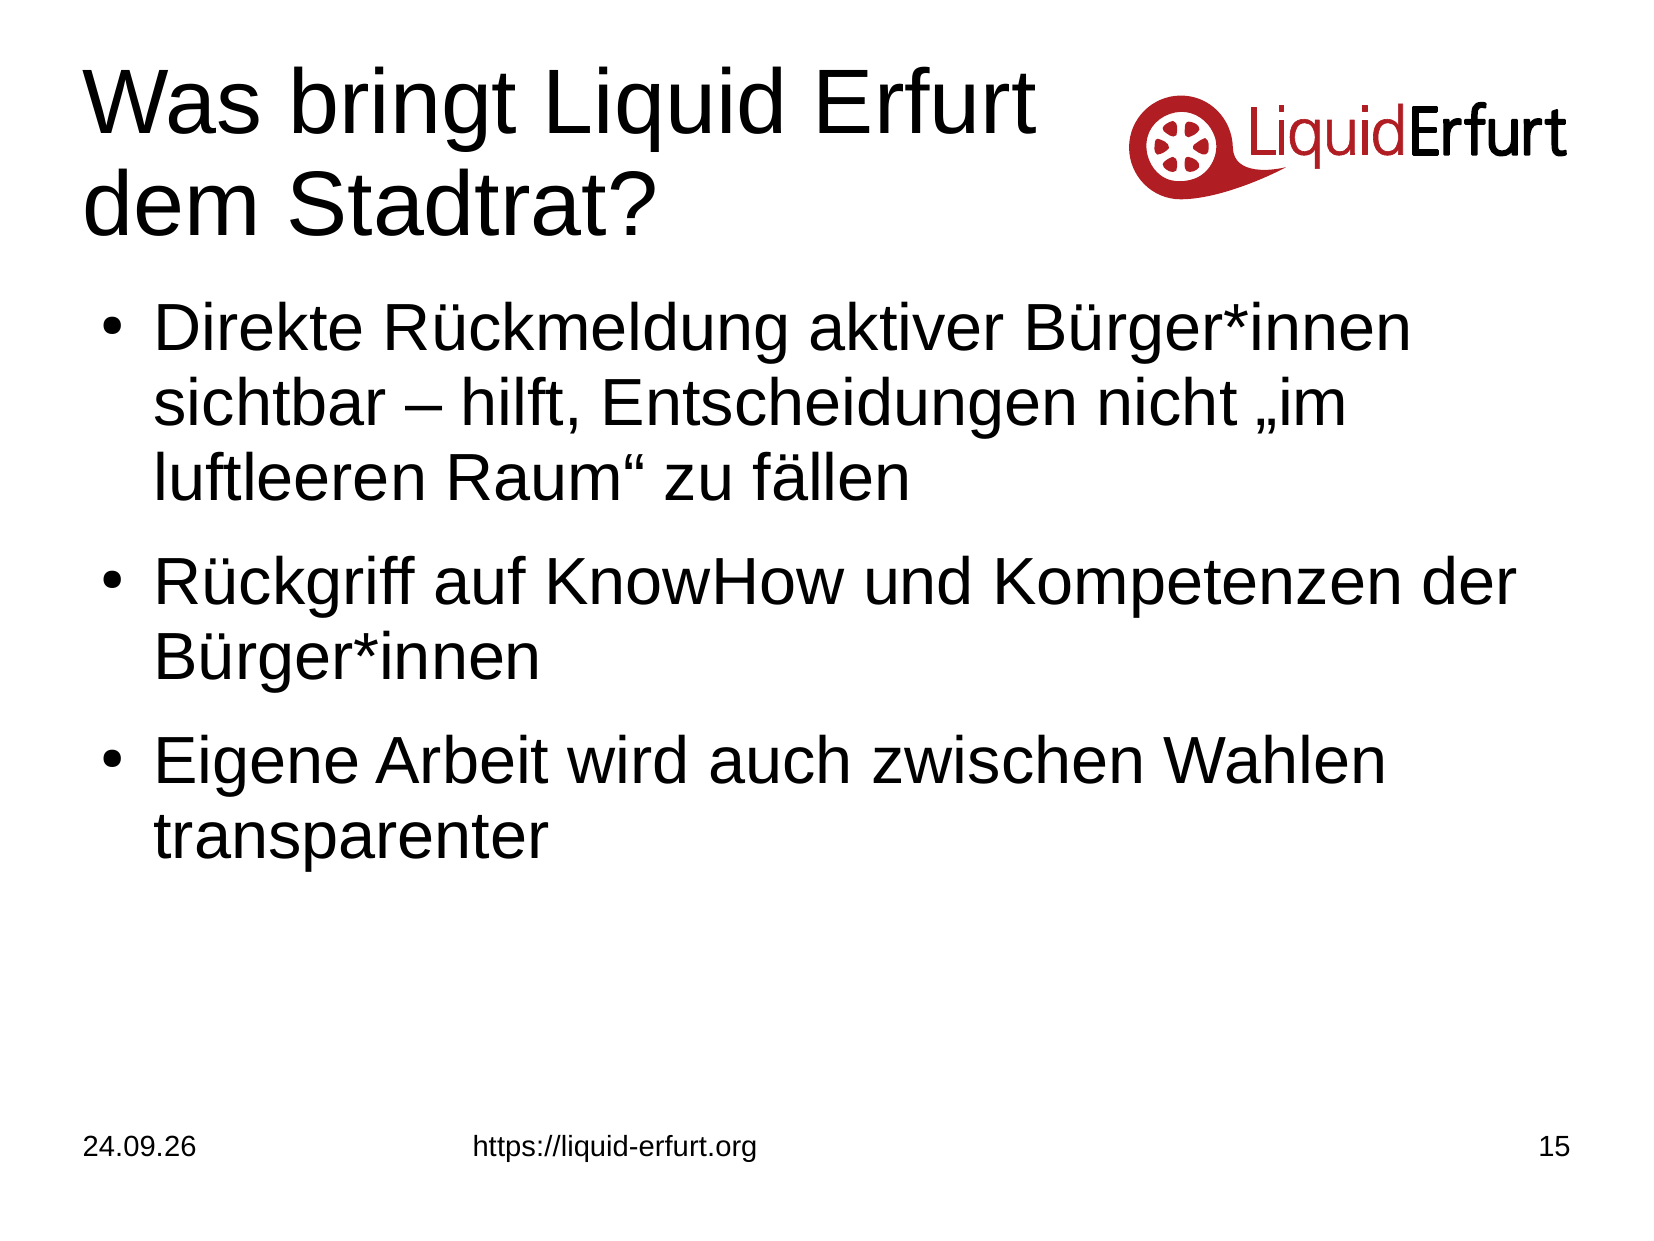

# Was bringt Liquid Erfurt dem Stadtrat?
Direkte Rückmeldung aktiver Bürger*innen sichtbar – hilft, Entscheidungen nicht „im luftleeren Raum“ zu fällen
Rückgriff auf KnowHow und Kompetenzen der Bürger*innen
Eigene Arbeit wird auch zwischen Wahlen transparenter
https://liquid-erfurt.org
15